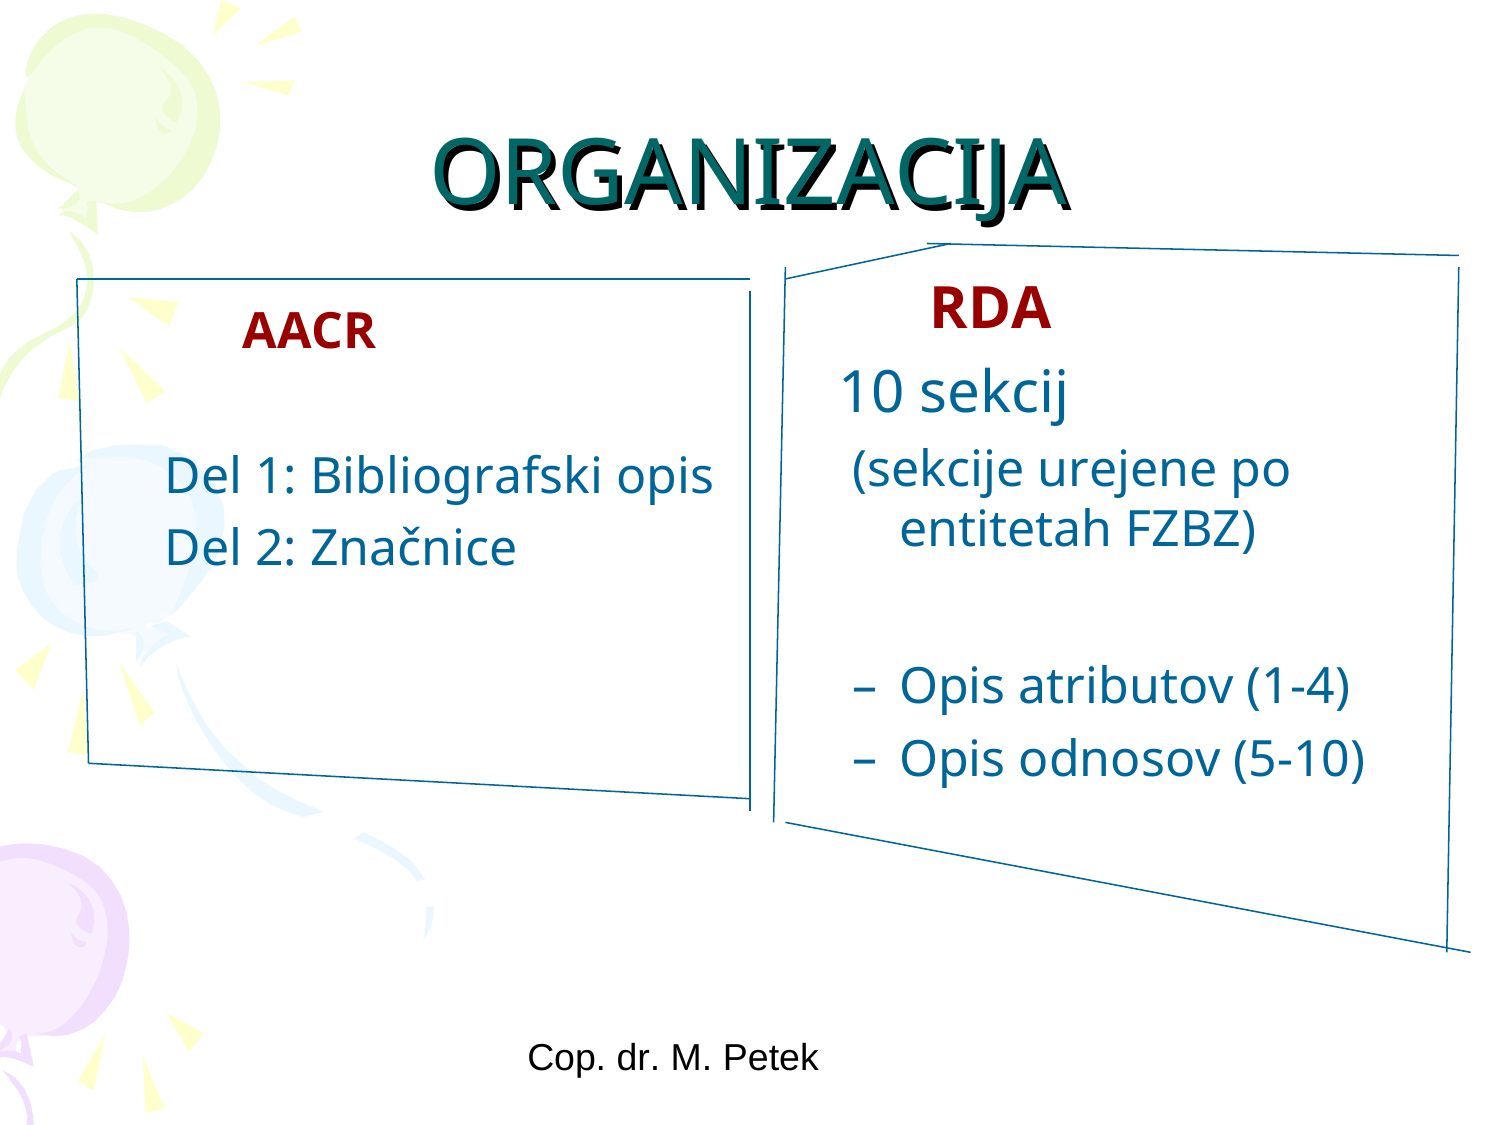

# ORGANIZACIJA
 RDA
 10 sekcij
(sekcije urejene po entitetah FZBZ)
Opis atributov (1-4)
Opis odnosov (5-10)
 AACR
Del 1: Bibliografski opis
Del 2: Značnice
Cop. dr. M. Petek